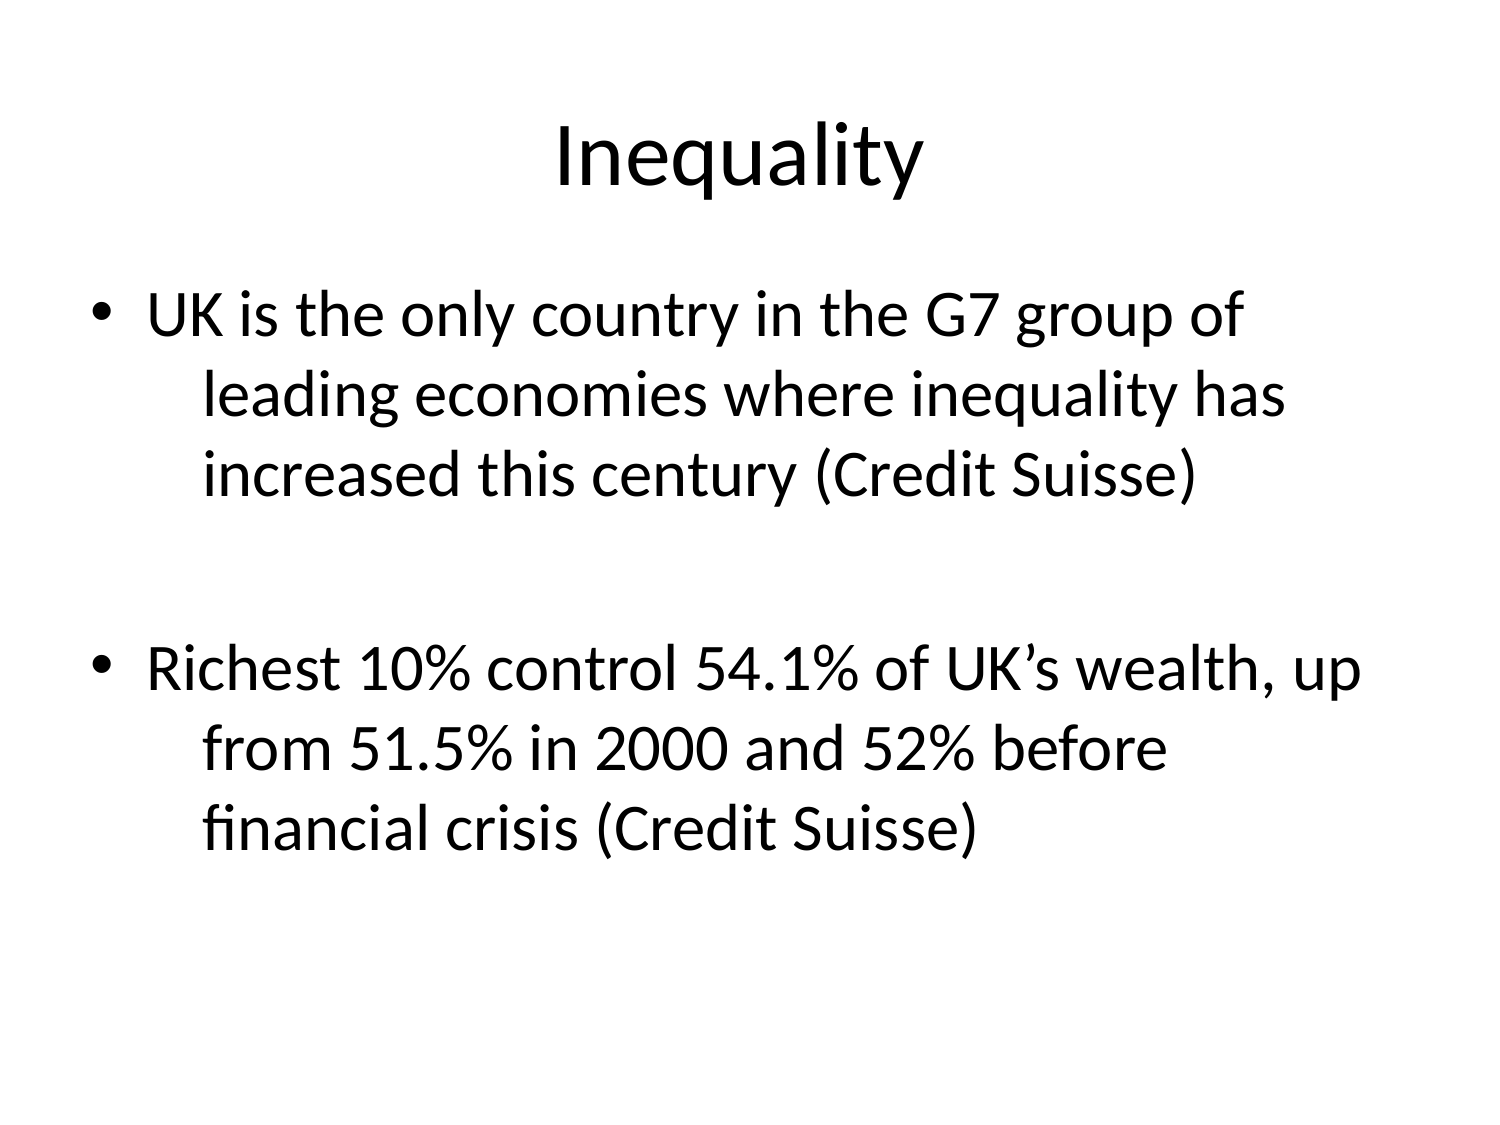

# Inequality
UK is the only country in the G7 group of leading economies where inequality has increased this century (Credit Suisse)
Richest 10% control 54.1% of UK’s wealth, up from 51.5% in 2000 and 52% before financial crisis (Credit Suisse)